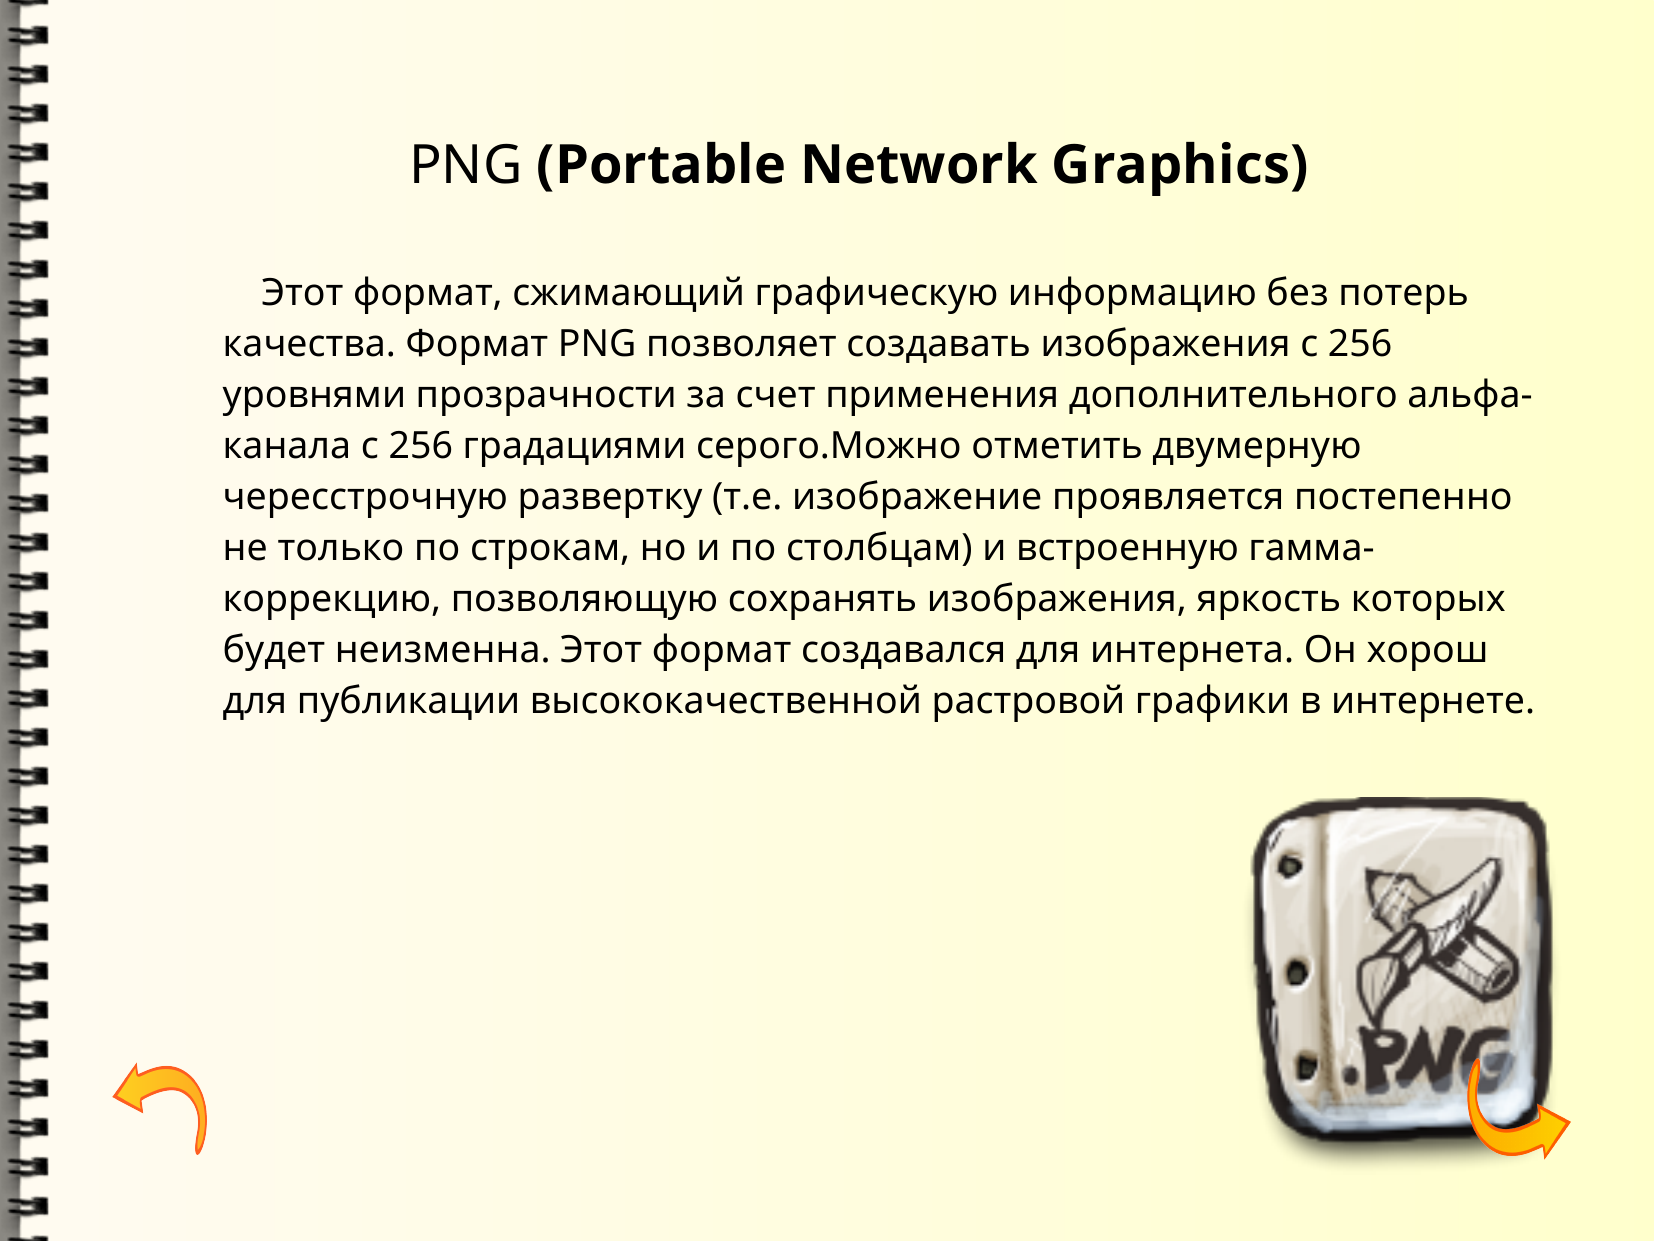

# PNG (Portable Network Graphics)
 Этот формат, сжимающий графическую информацию без потерь качества. Формат PNG позволяет создавать изображения с 256 уровнями прозрачности за счет применения дополнительного альфа-канала с 256 градациями серого.Можно отметить двумерную чересстрочную развертку (т.е. изображение проявляется постепенно не только по строкам, но и по столбцам) и встроенную гамма-коррекцию, позволяющую сохранять изображения, яркость которых будет неизменна. Этот формат создавался для интернета. Он хорош для публикации высококачественной растровой графики в интернете.